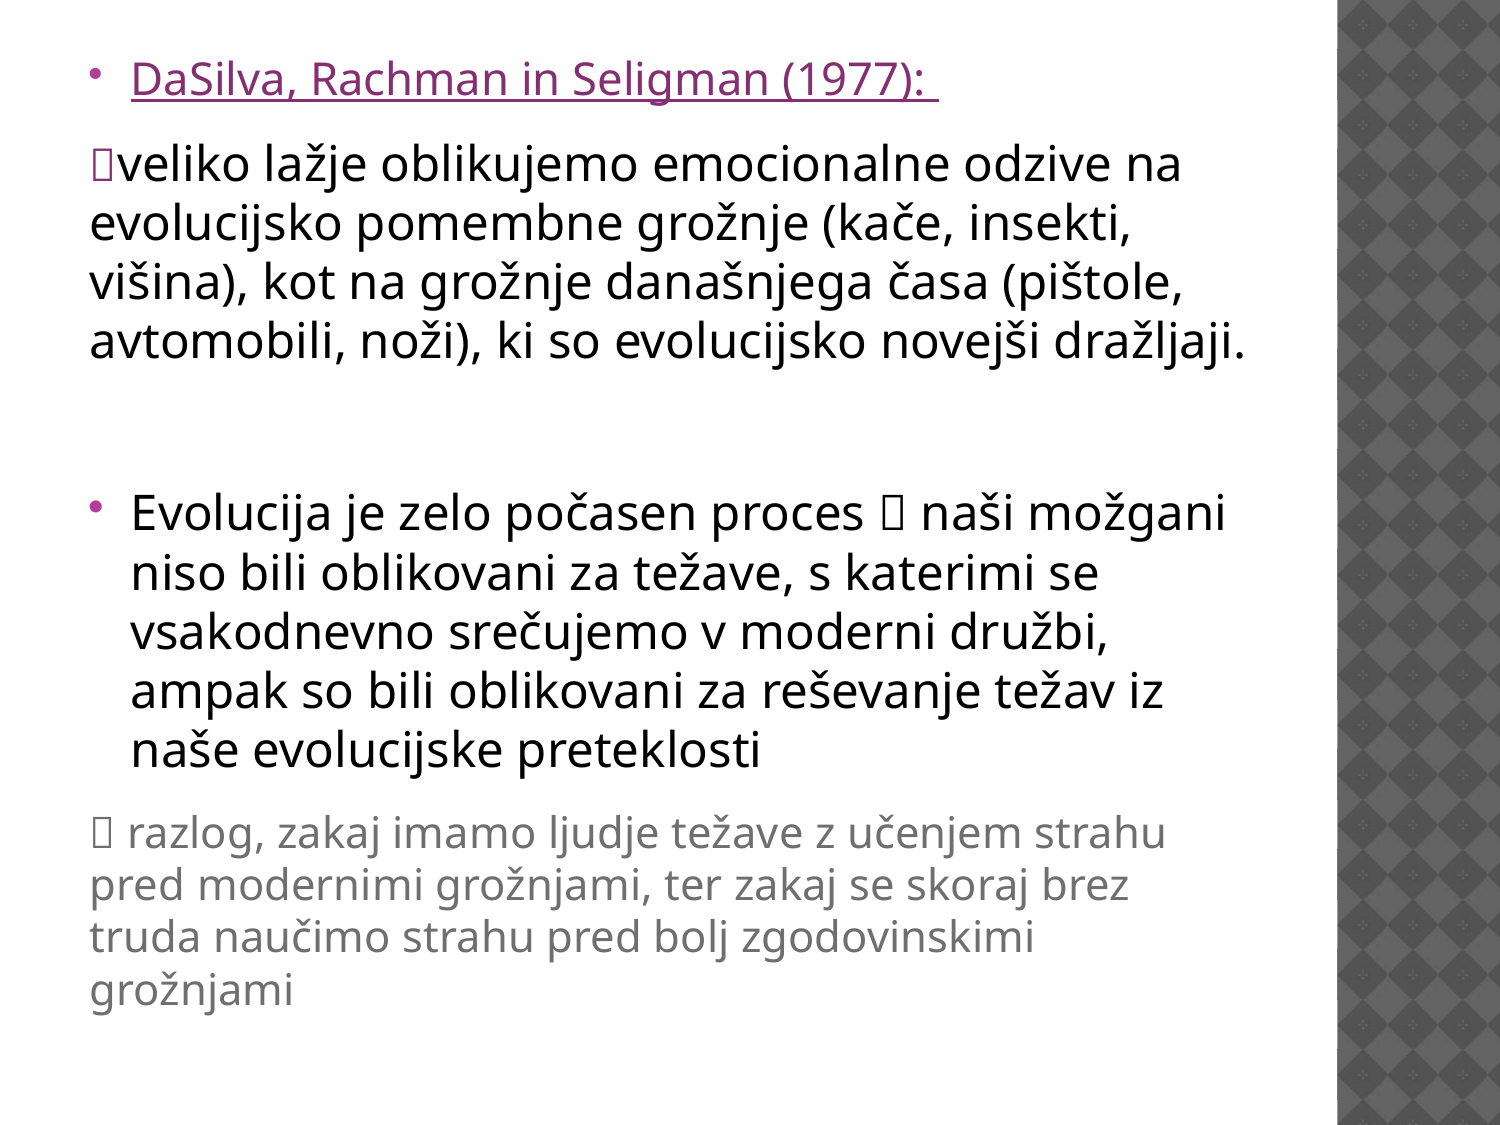

# DaSilva, Rachman in Seligman (1977):
veliko lažje oblikujemo emocionalne odzive na evolucijsko pomembne grožnje (kače, insekti, višina), kot na grožnje današnjega časa (pištole, avtomobili, noži), ki so evolucijsko novejši dražljaji.
Evolucija je zelo počasen proces  naši možgani niso bili oblikovani za težave, s katerimi se vsakodnevno srečujemo v moderni družbi, ampak so bili oblikovani za reševanje težav iz naše evolucijske preteklosti
 razlog, zakaj imamo ljudje težave z učenjem strahu pred modernimi grožnjami, ter zakaj se skoraj brez truda naučimo strahu pred bolj zgodovinskimi grožnjami